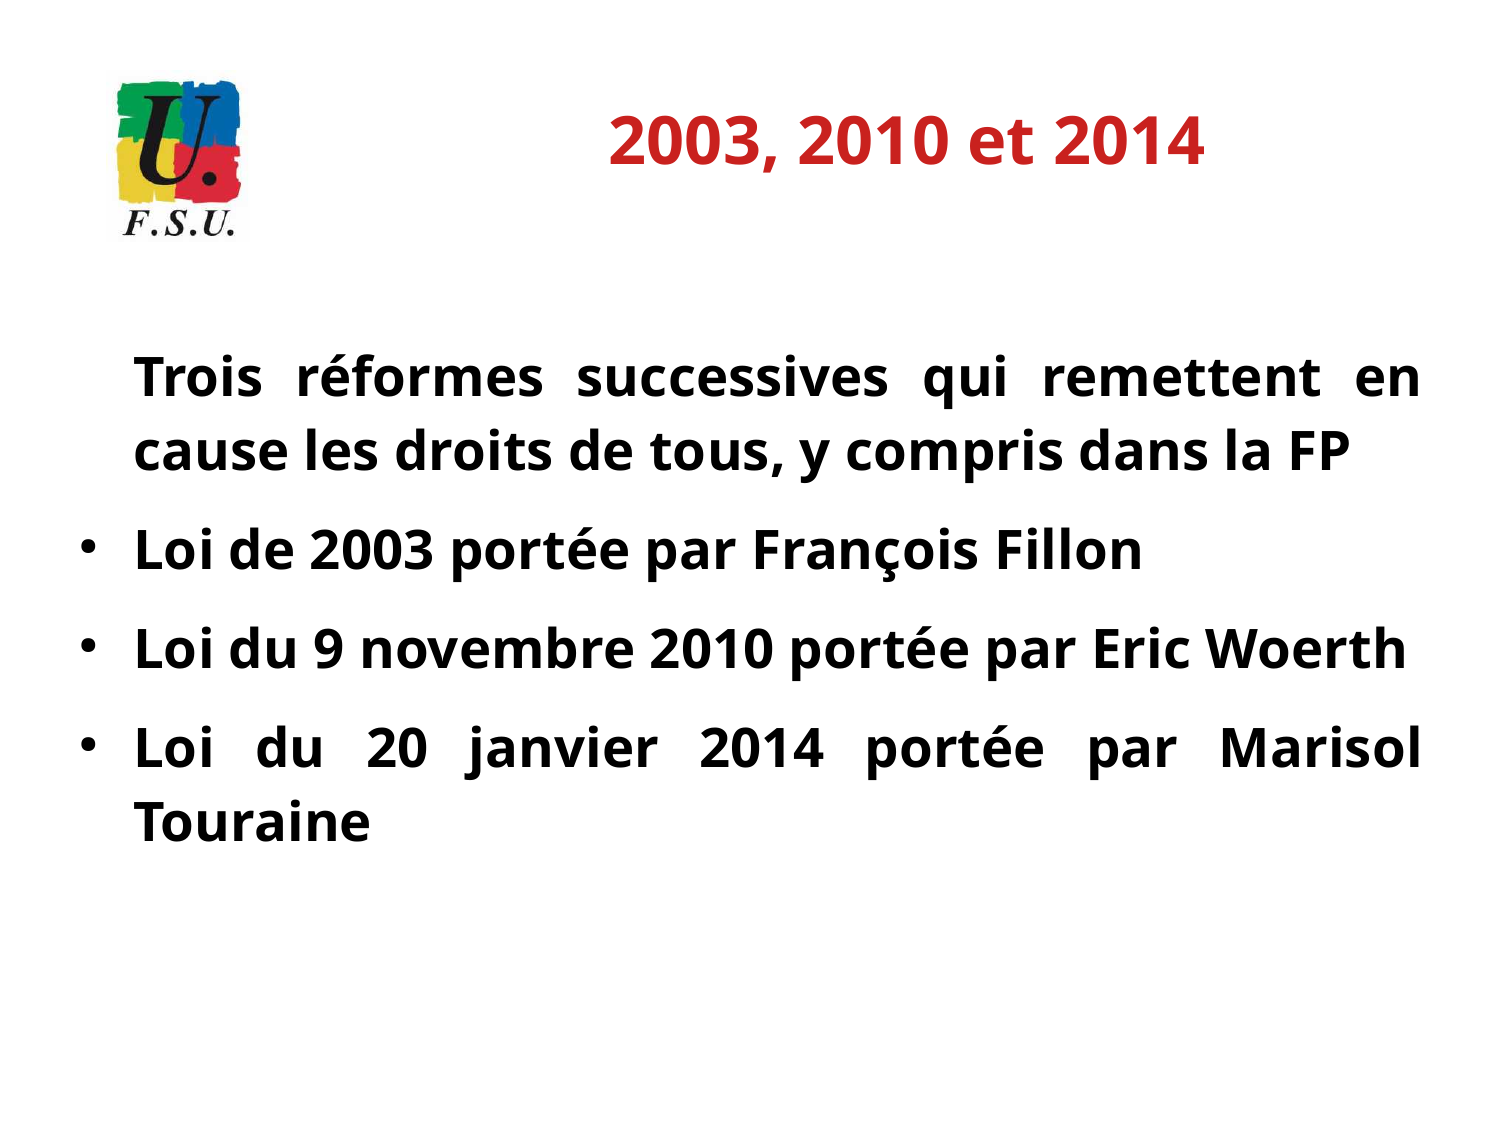

# 2003, 2010 et 2014
Trois réformes successives qui remettent en cause les droits de tous, y compris dans la FP
Loi de 2003 portée par François Fillon
Loi du 9 novembre 2010 portée par Eric Woerth
Loi du 20 janvier 2014 portée par Marisol Touraine